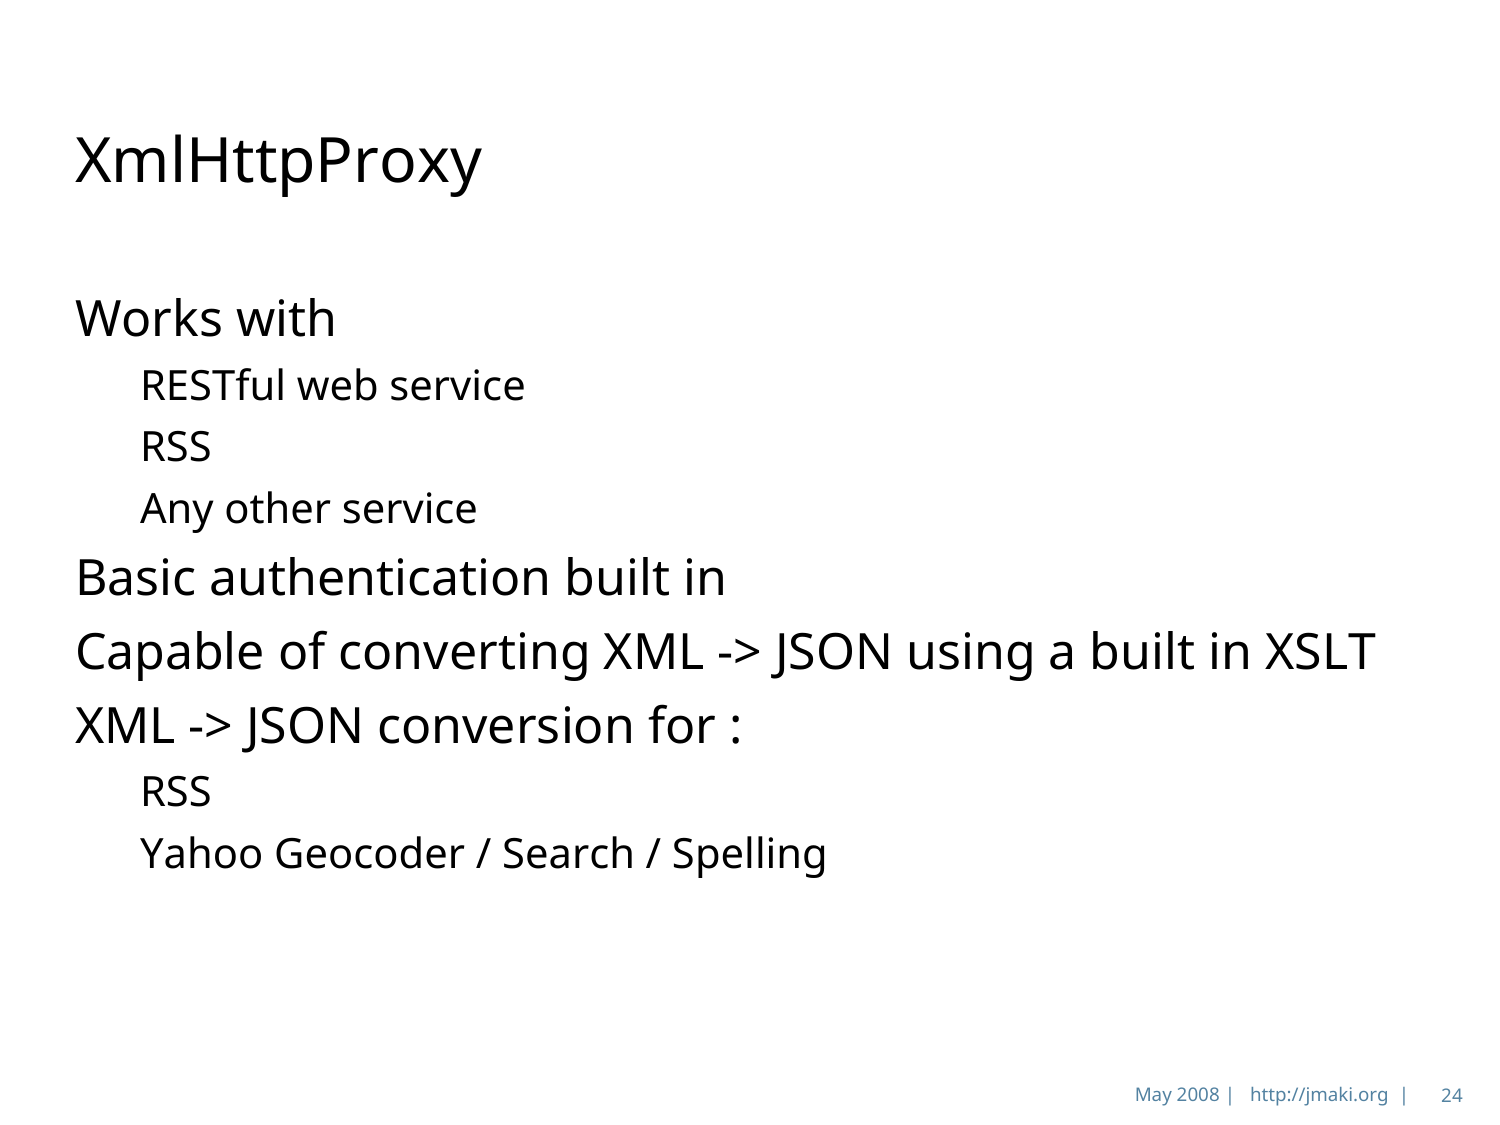

# XmlHttpProxy
Works with
RESTful web service
RSS
Any other service
Basic authentication built in
Capable of converting XML -> JSON using a built in XSLT
XML -> JSON conversion for :
RSS
Yahoo Geocoder / Search / Spelling